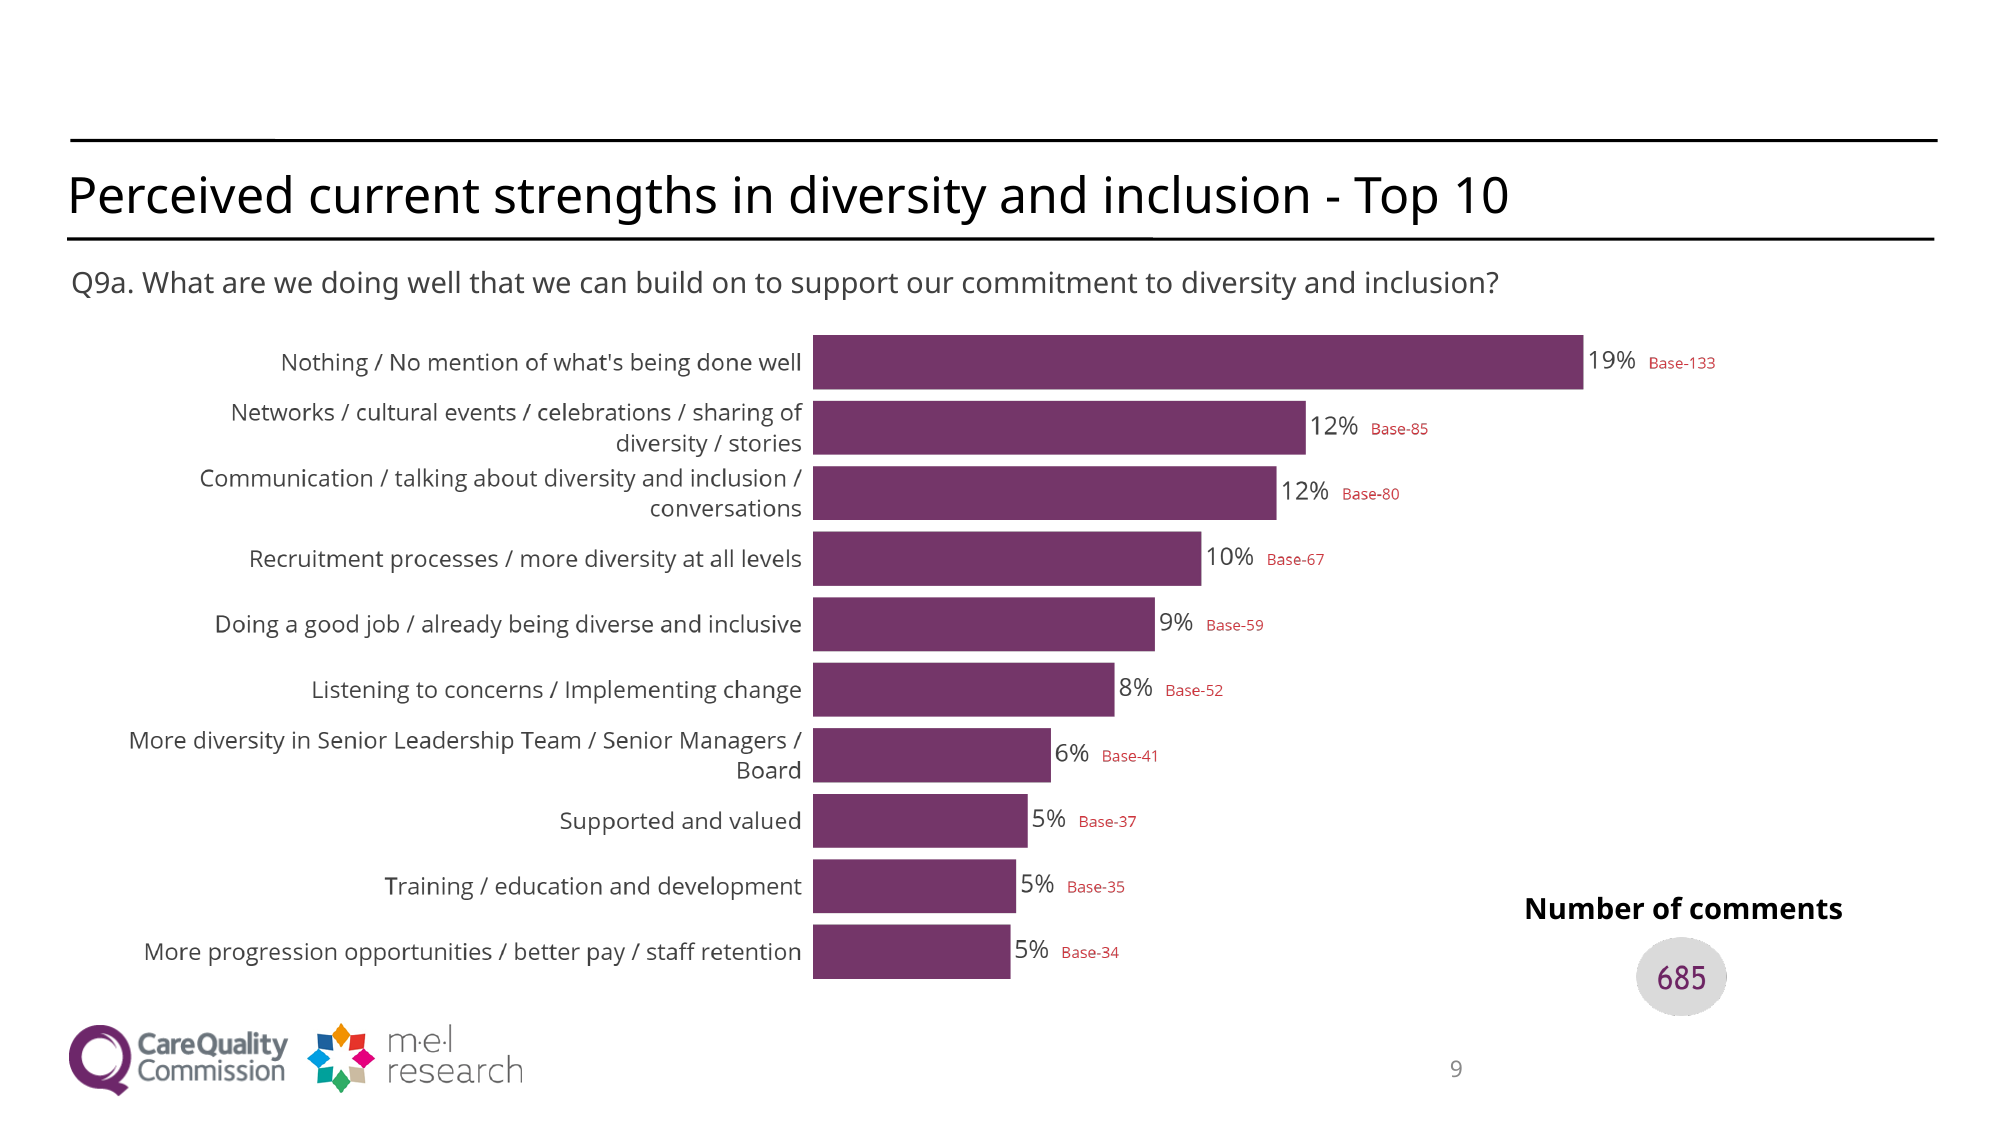

# Perceived current strengths in diversity and inclusion - Top 10
Q9a. What are we doing well that we can build on to support our commitment to diversity and inclusion?
Number of comments